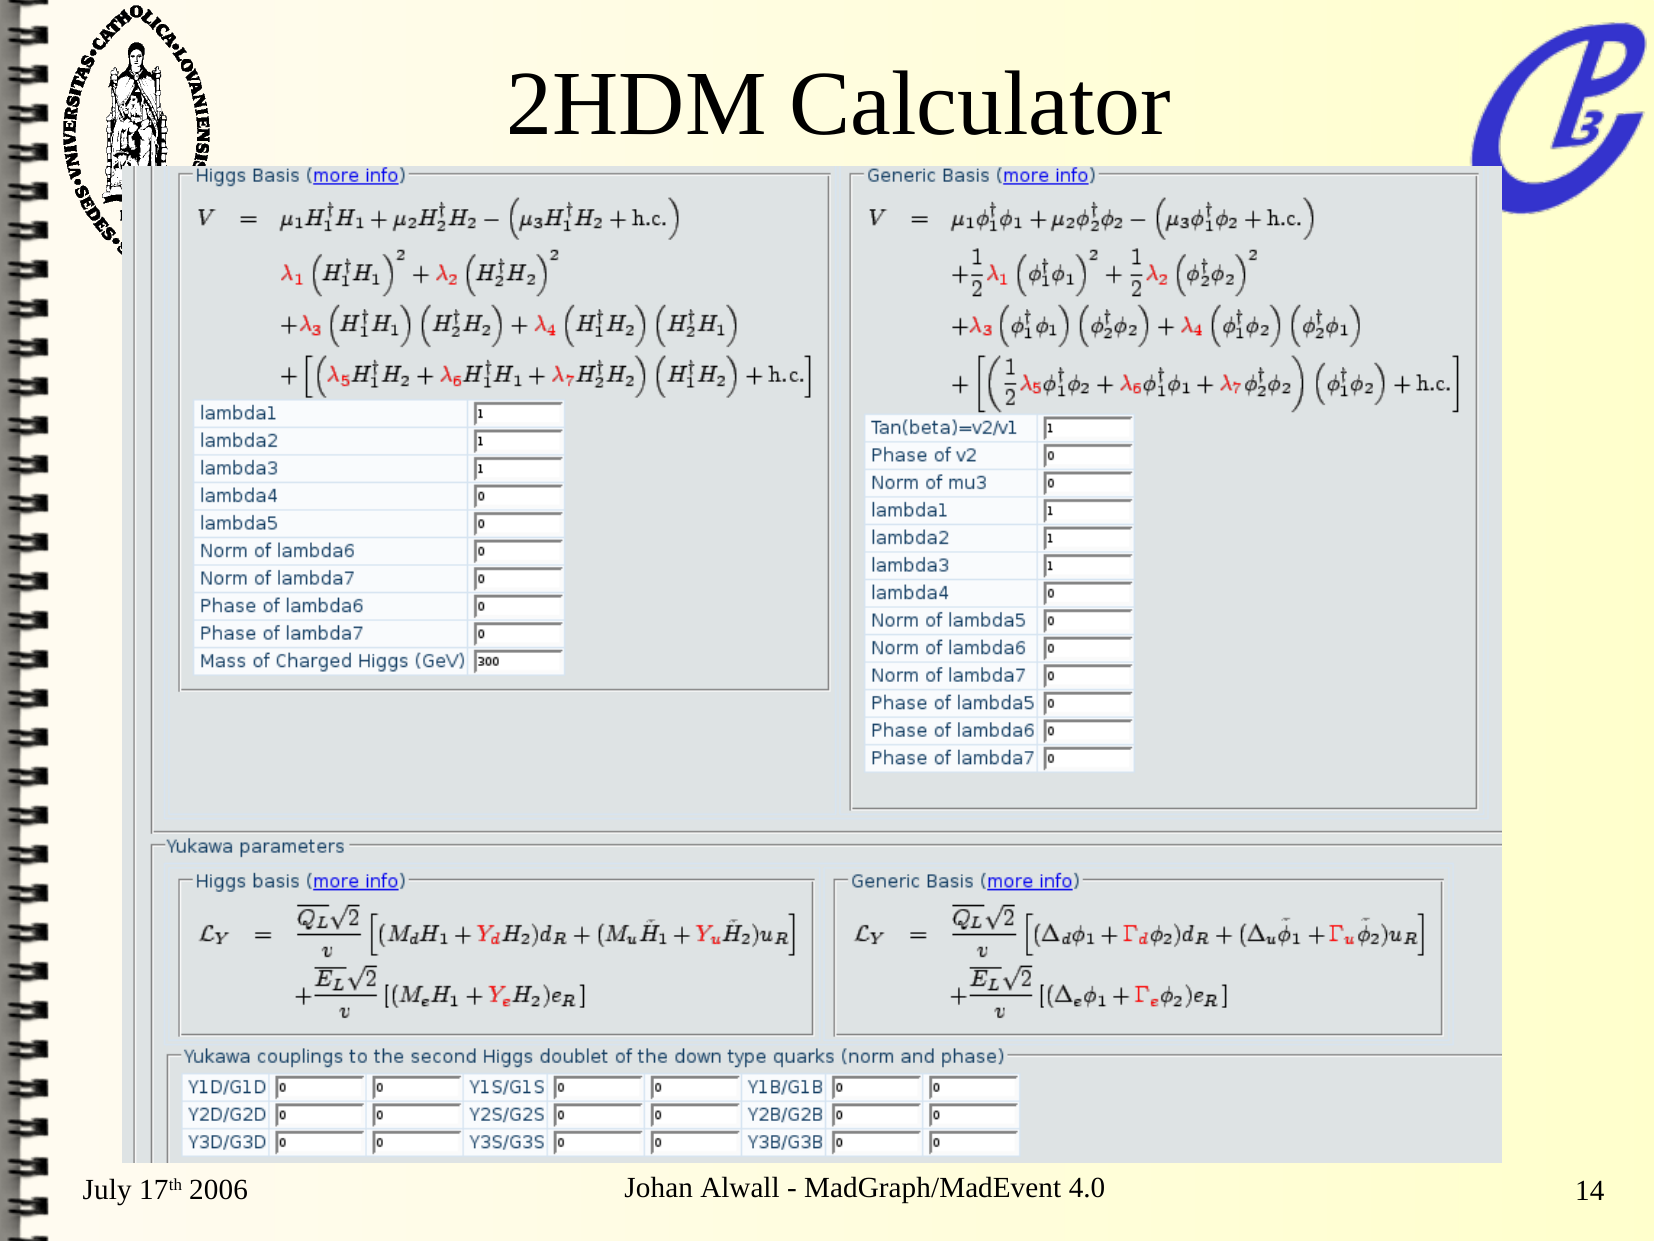

# 2HDM Calculator
Johan Alwall - MadGraph/MadEvent 4.0
July 17 2006
14